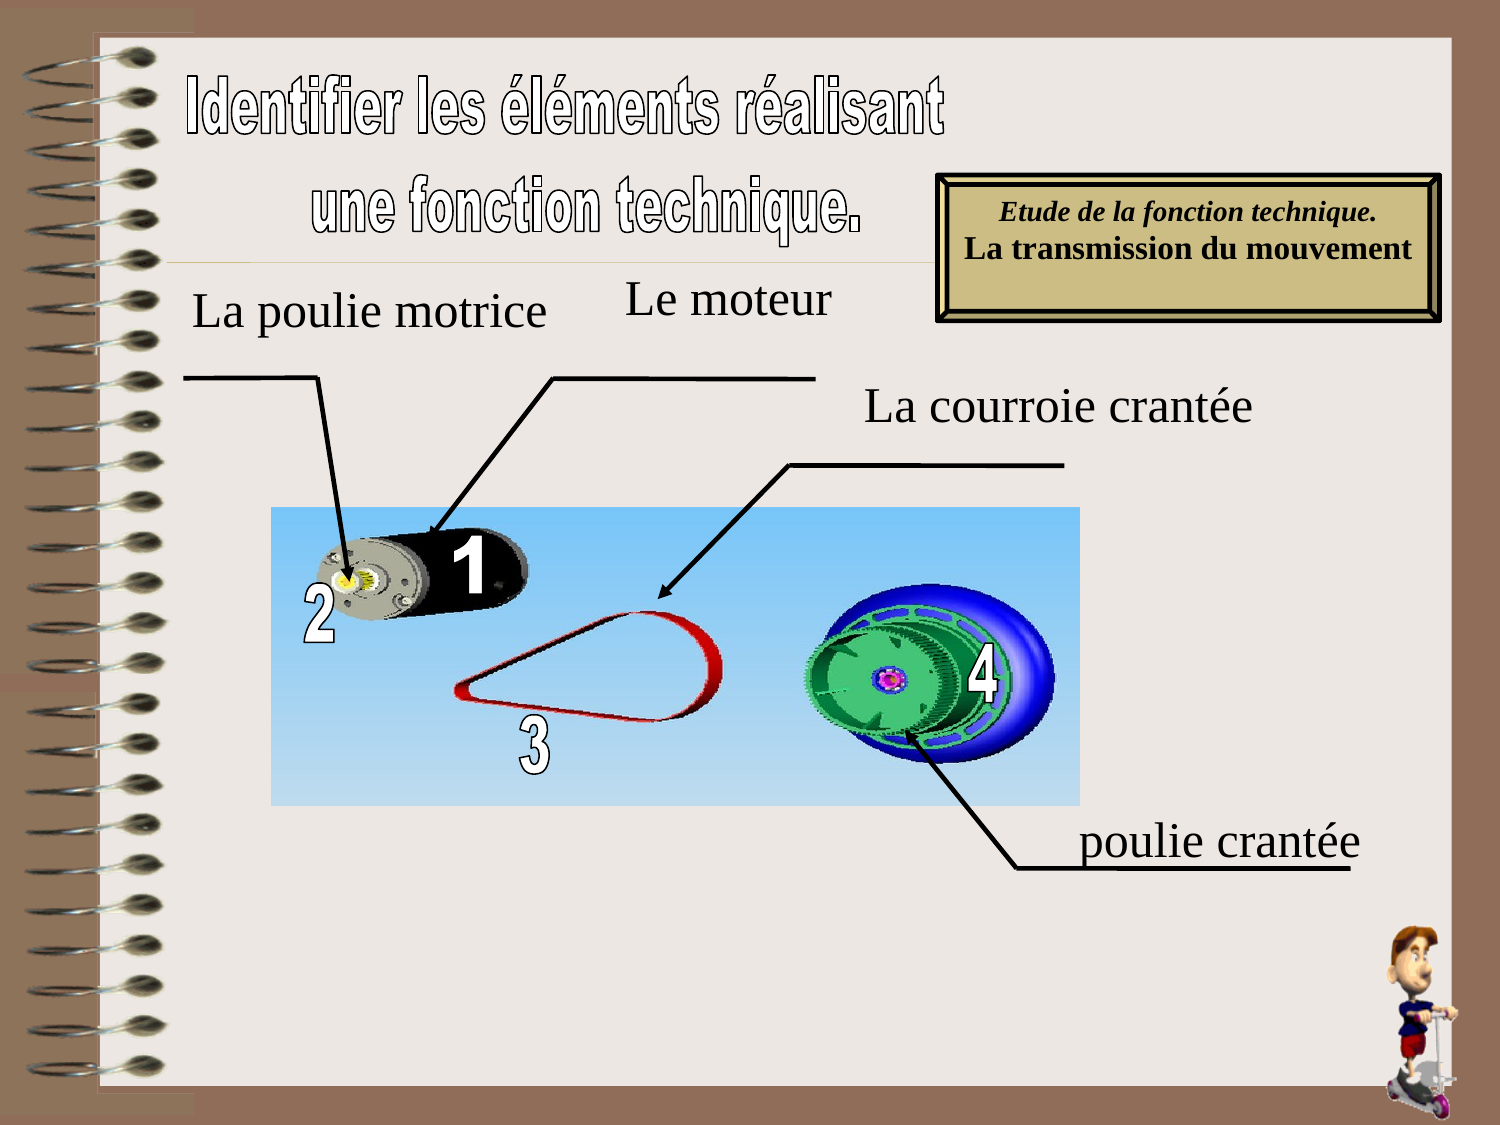

Etude de la fonction technique.
La transmission du mouvement
Le moteur
La poulie motrice
La courroie crantée
poulie crantée